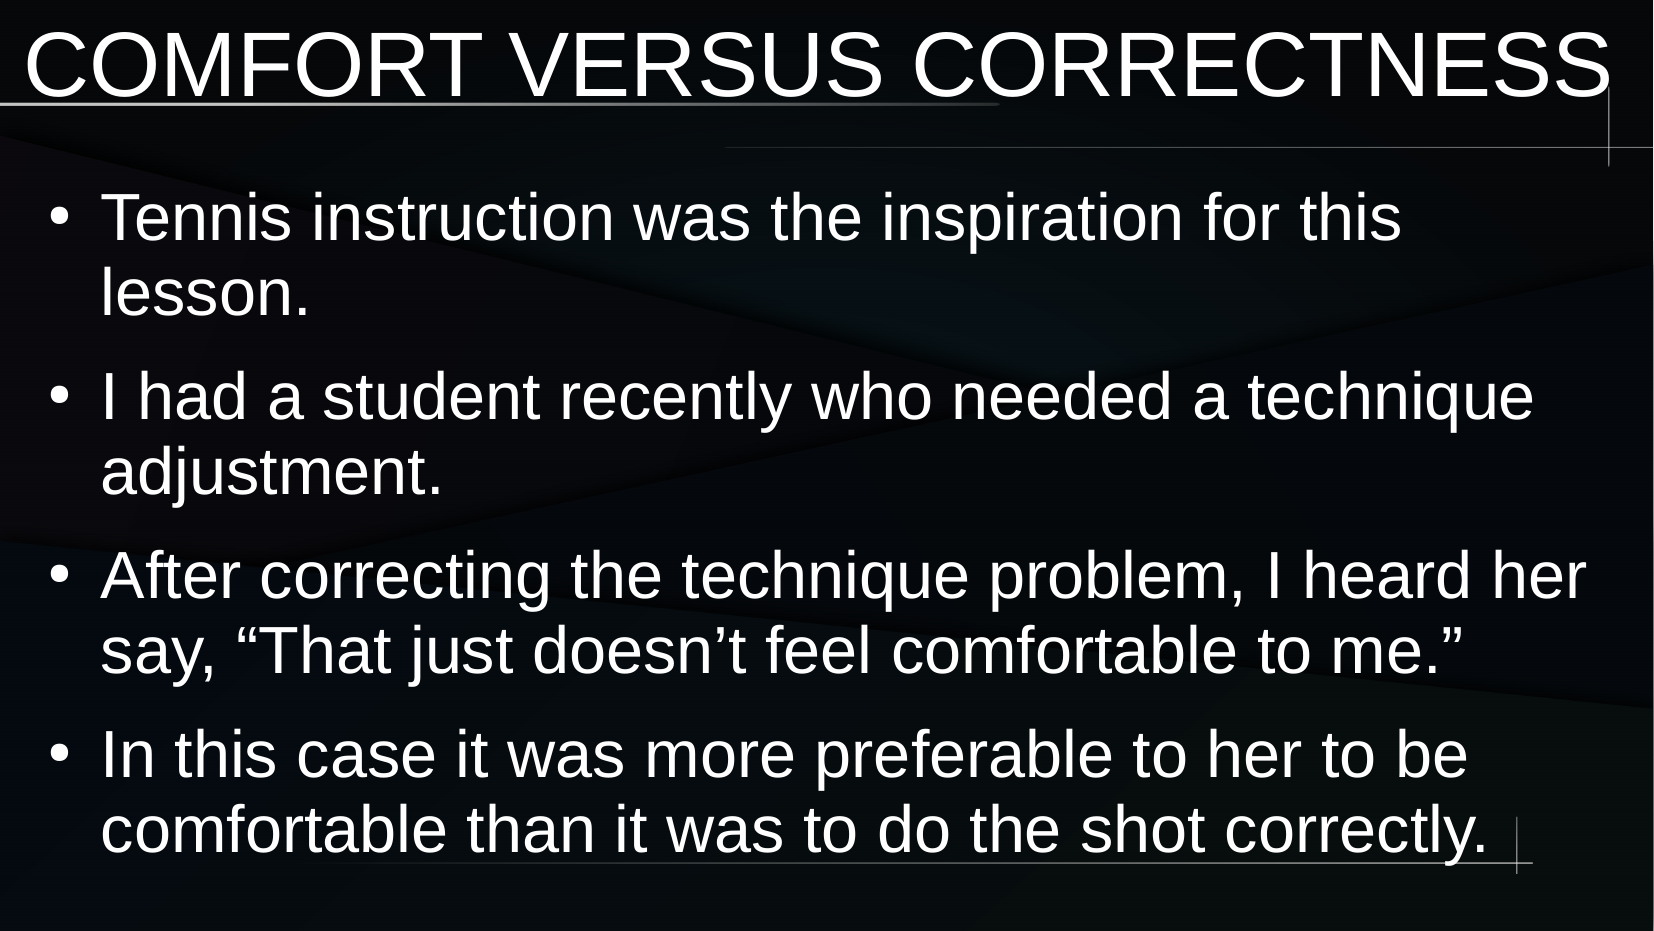

# COMFORT VERSUS CORRECTNESS
Tennis instruction was the inspiration for this lesson.
I had a student recently who needed a technique adjustment.
After correcting the technique problem, I heard her say, “That just doesn’t feel comfortable to me.”
In this case it was more preferable to her to be comfortable than it was to do the shot correctly.